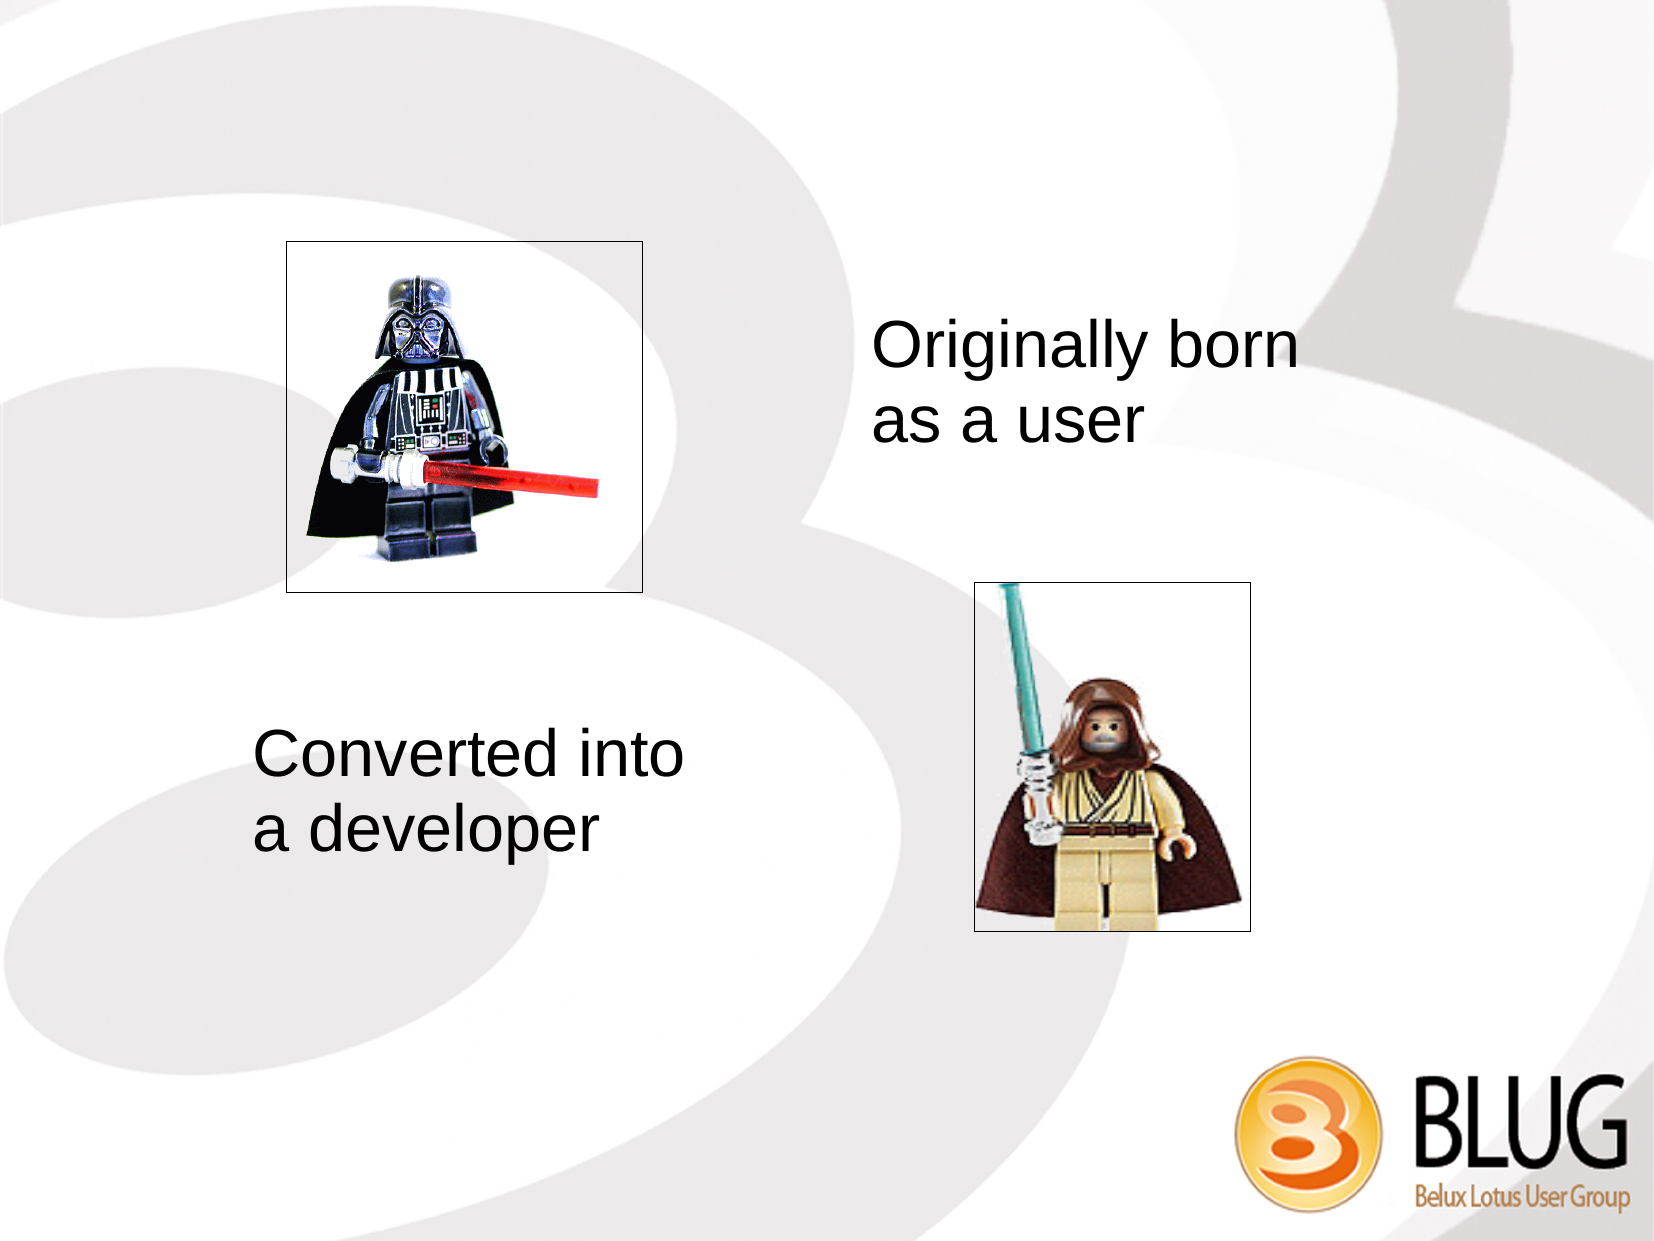

Originally born as a user
Converted into a developer